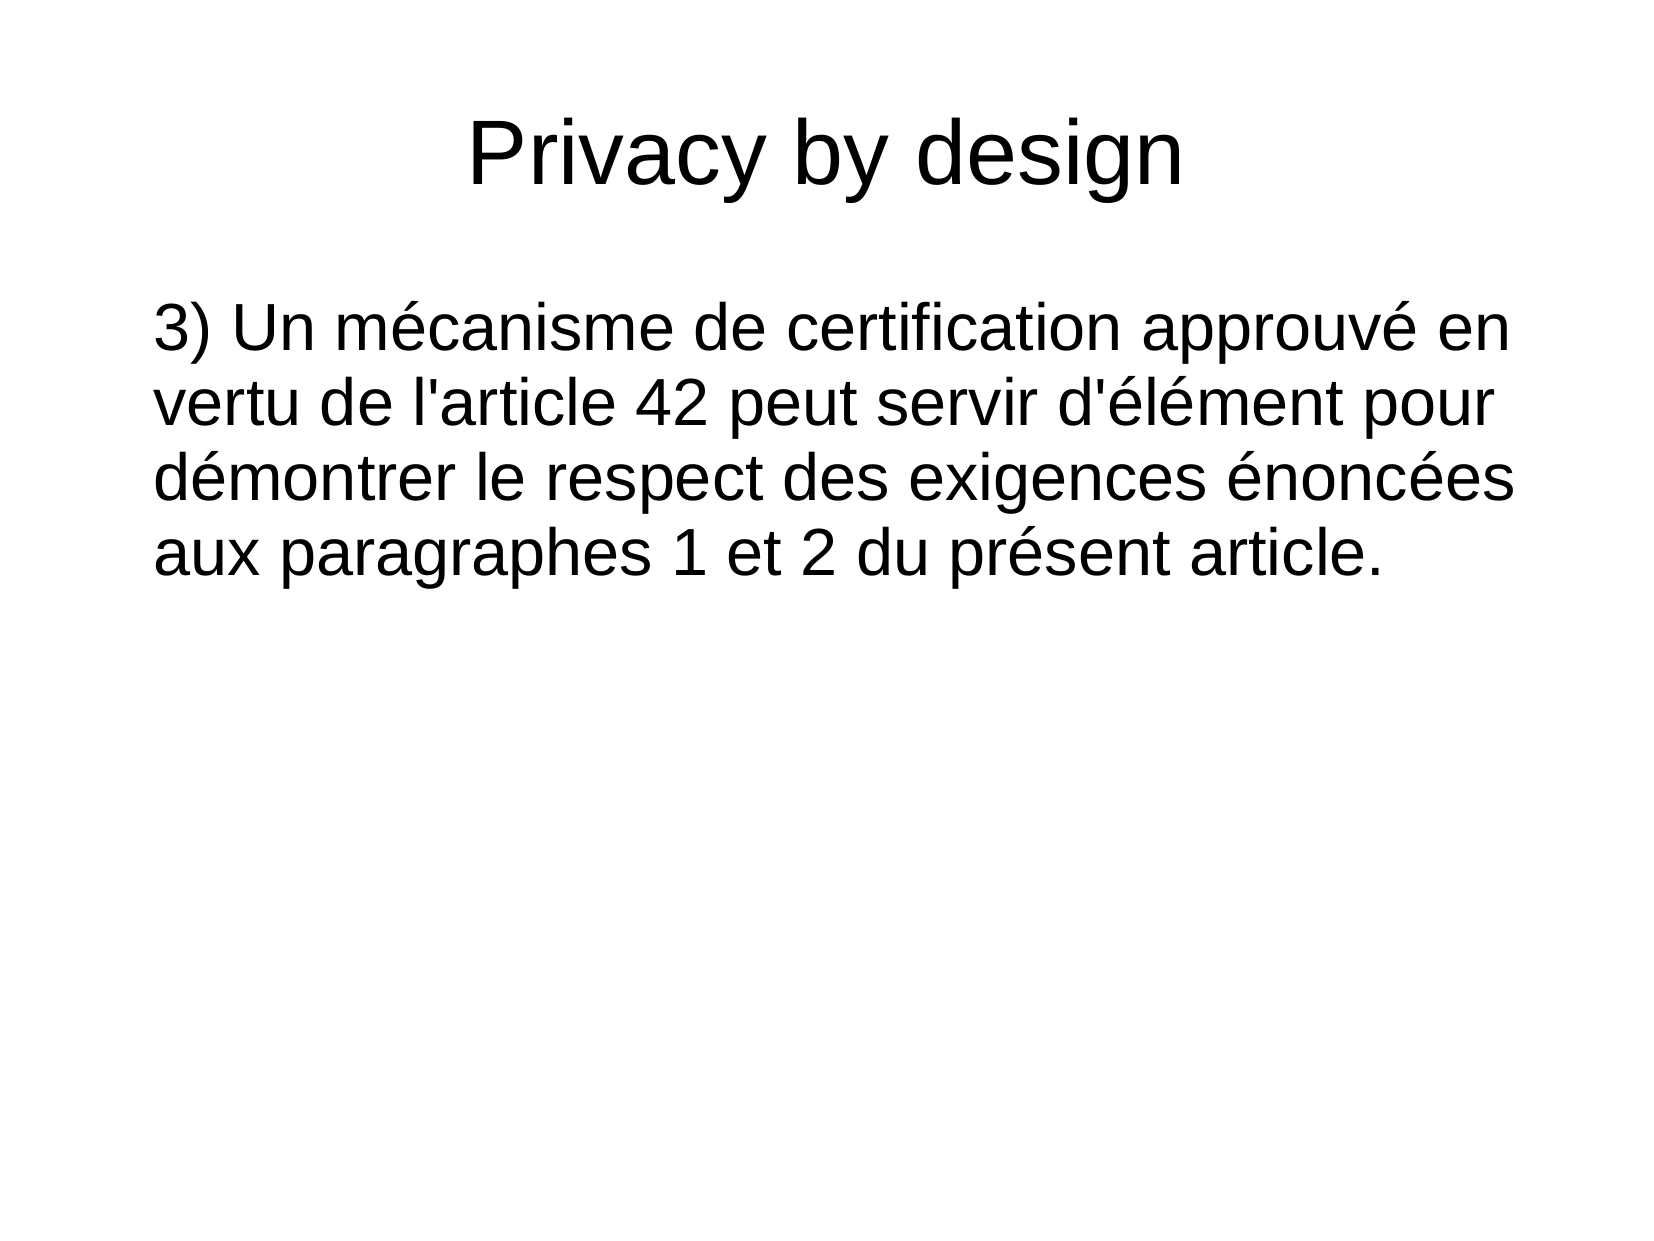

# Privacy by design
3) Un mécanisme de certification approuvé en vertu de l'article 42 peut servir d'élément pour démontrer le respect des exigences énoncées aux paragraphes 1 et 2 du présent article.